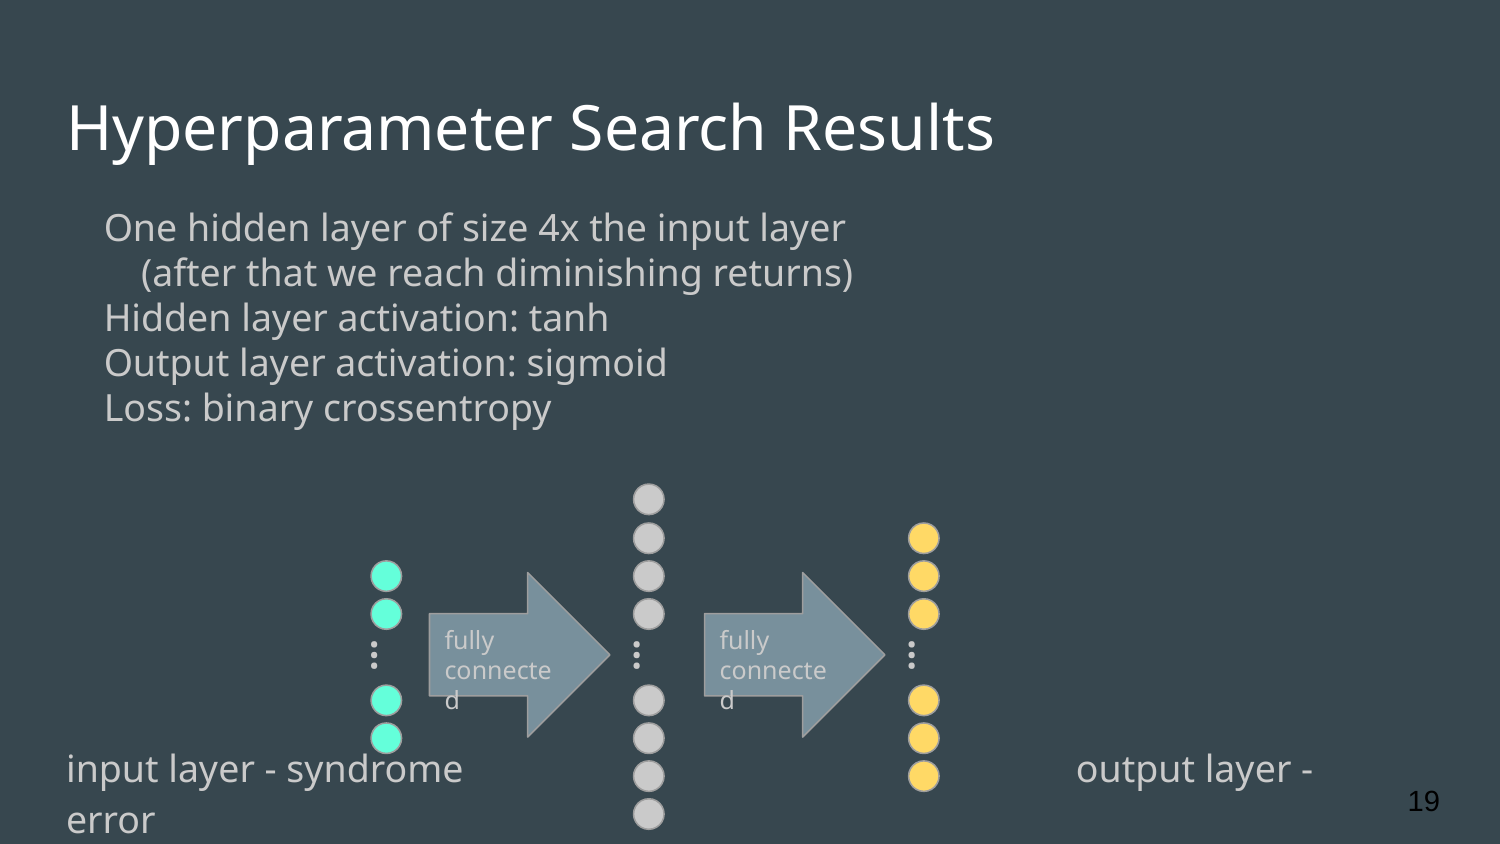

# Hyperparameter Search Results
One hidden layer of size 4x the input layer
(after that we reach diminishing returns)
Hidden layer activation: tanh
Output layer activation: sigmoid
Loss: binary crossentropy
fully connected
fully connected
…
…
…
input layer - syndrome output layer - error
(L2 neurons per X or Z error type) (2L2 neurons per X or Z error type)